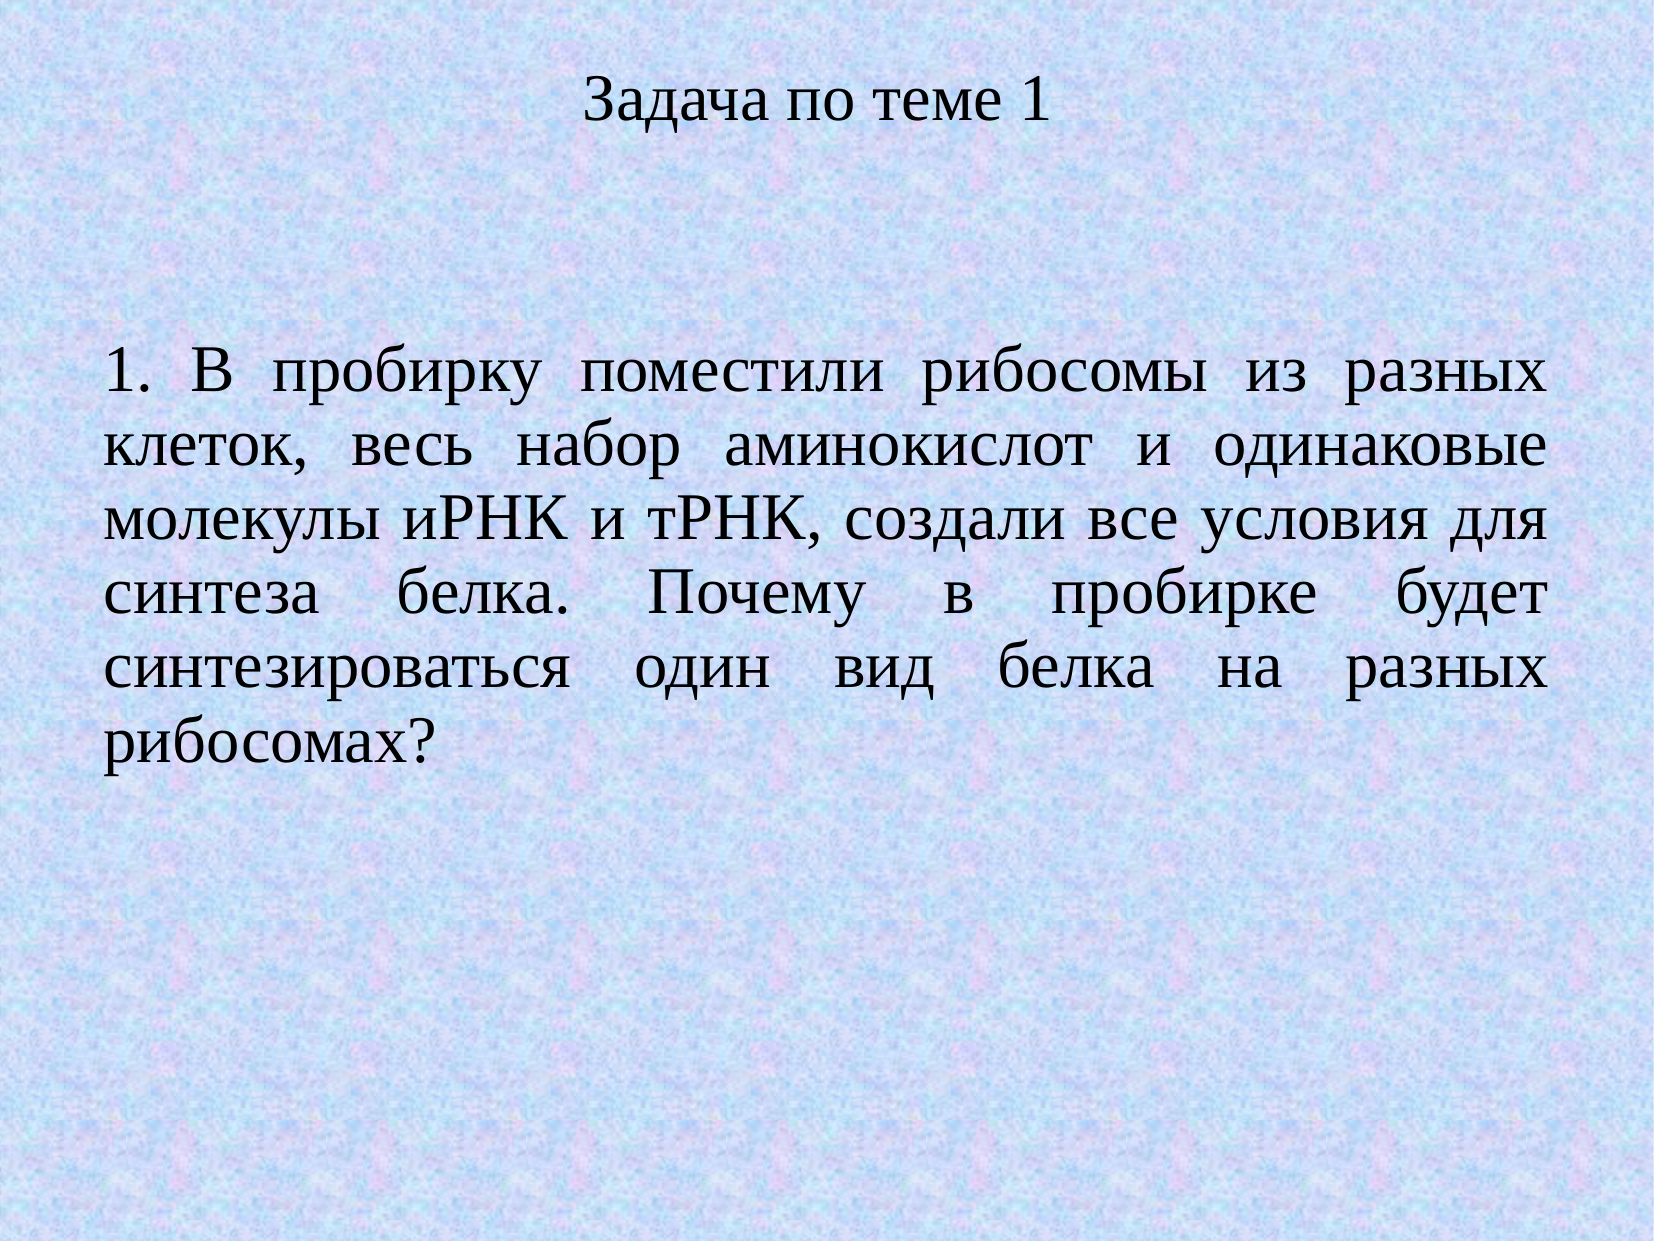

Задача по теме 1
1. В пробирку поместили рибосомы из разных клеток, весь набор аминокислот и одинаковые молекулы иРНК и тРНК, создали все условия для синтеза белка. Почему в пробирке будет синтезироваться один вид белка на разных рибосомах?